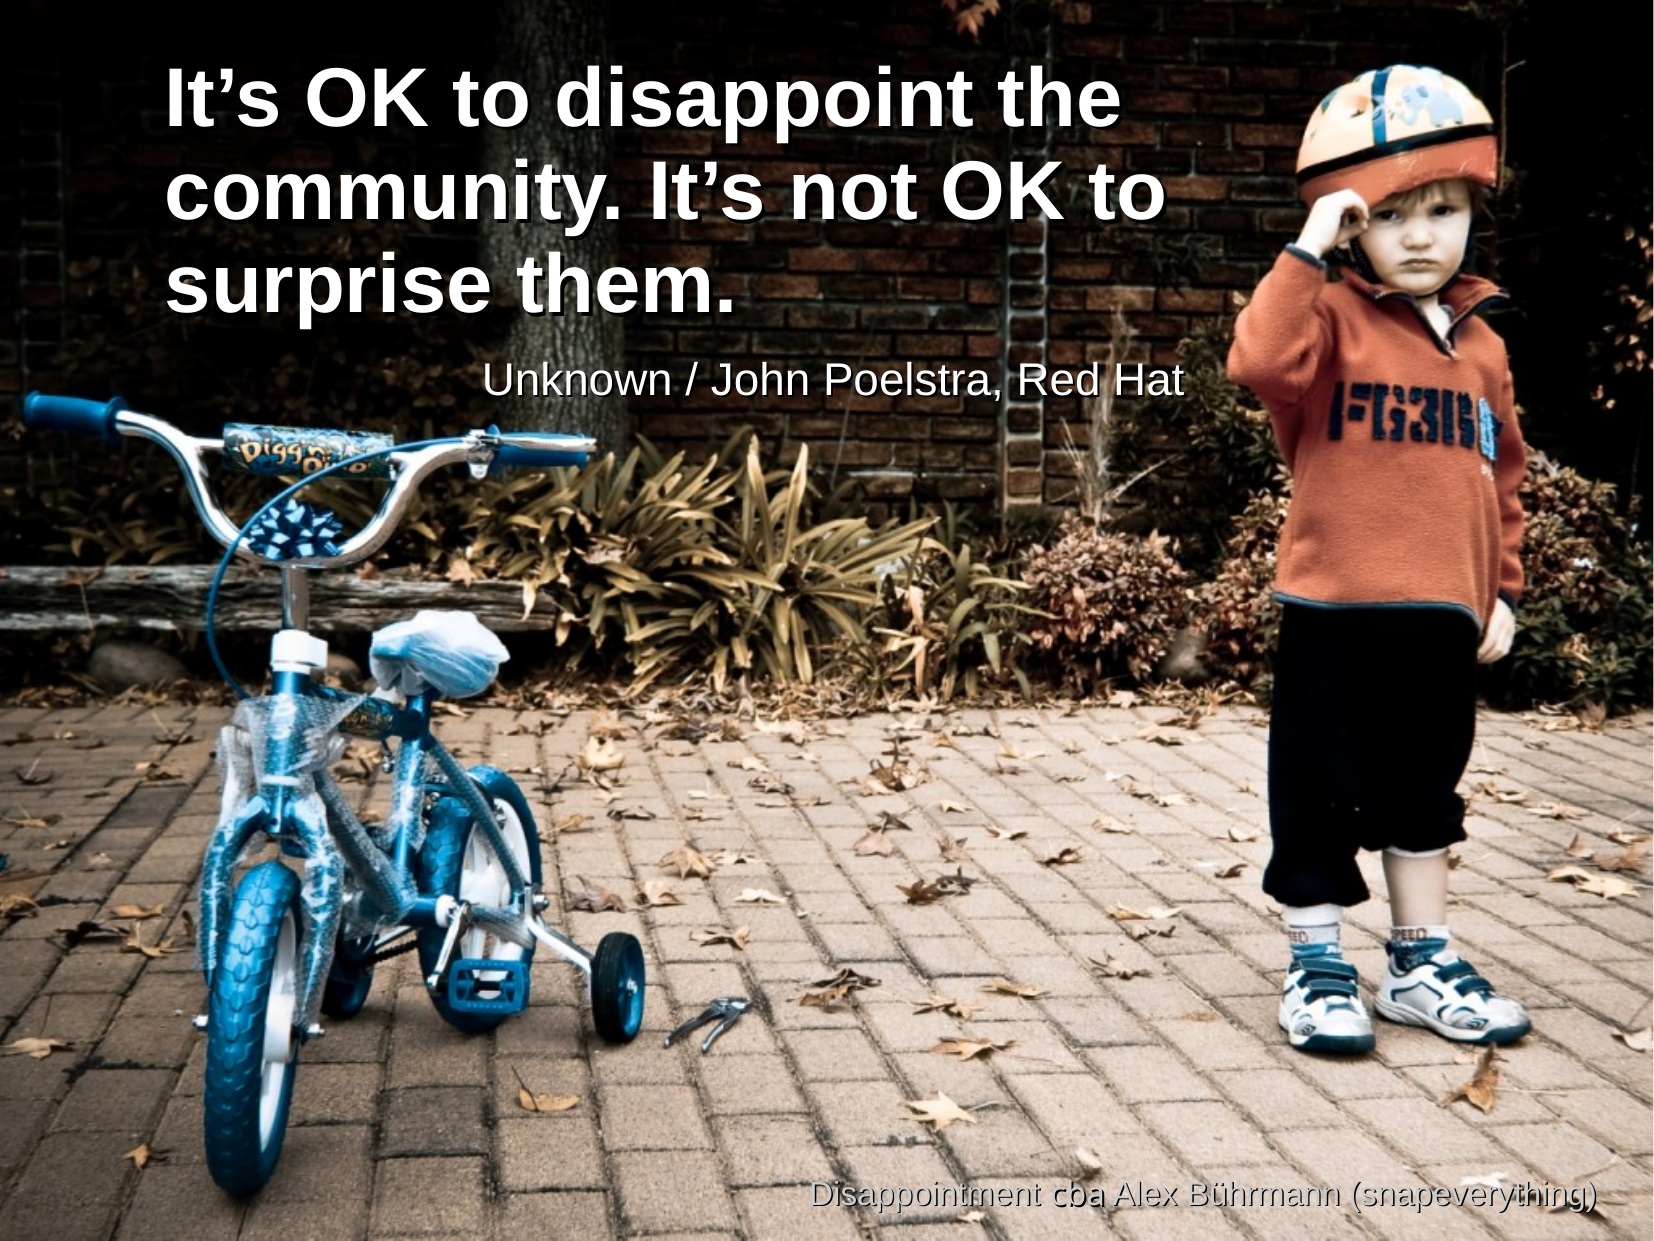

It’s OK to disappoint the community. It’s not OK to surprise them.
Unknown / John Poelstra, Red Hat
Disappointment cba Alex Bührmann (snapeverything)